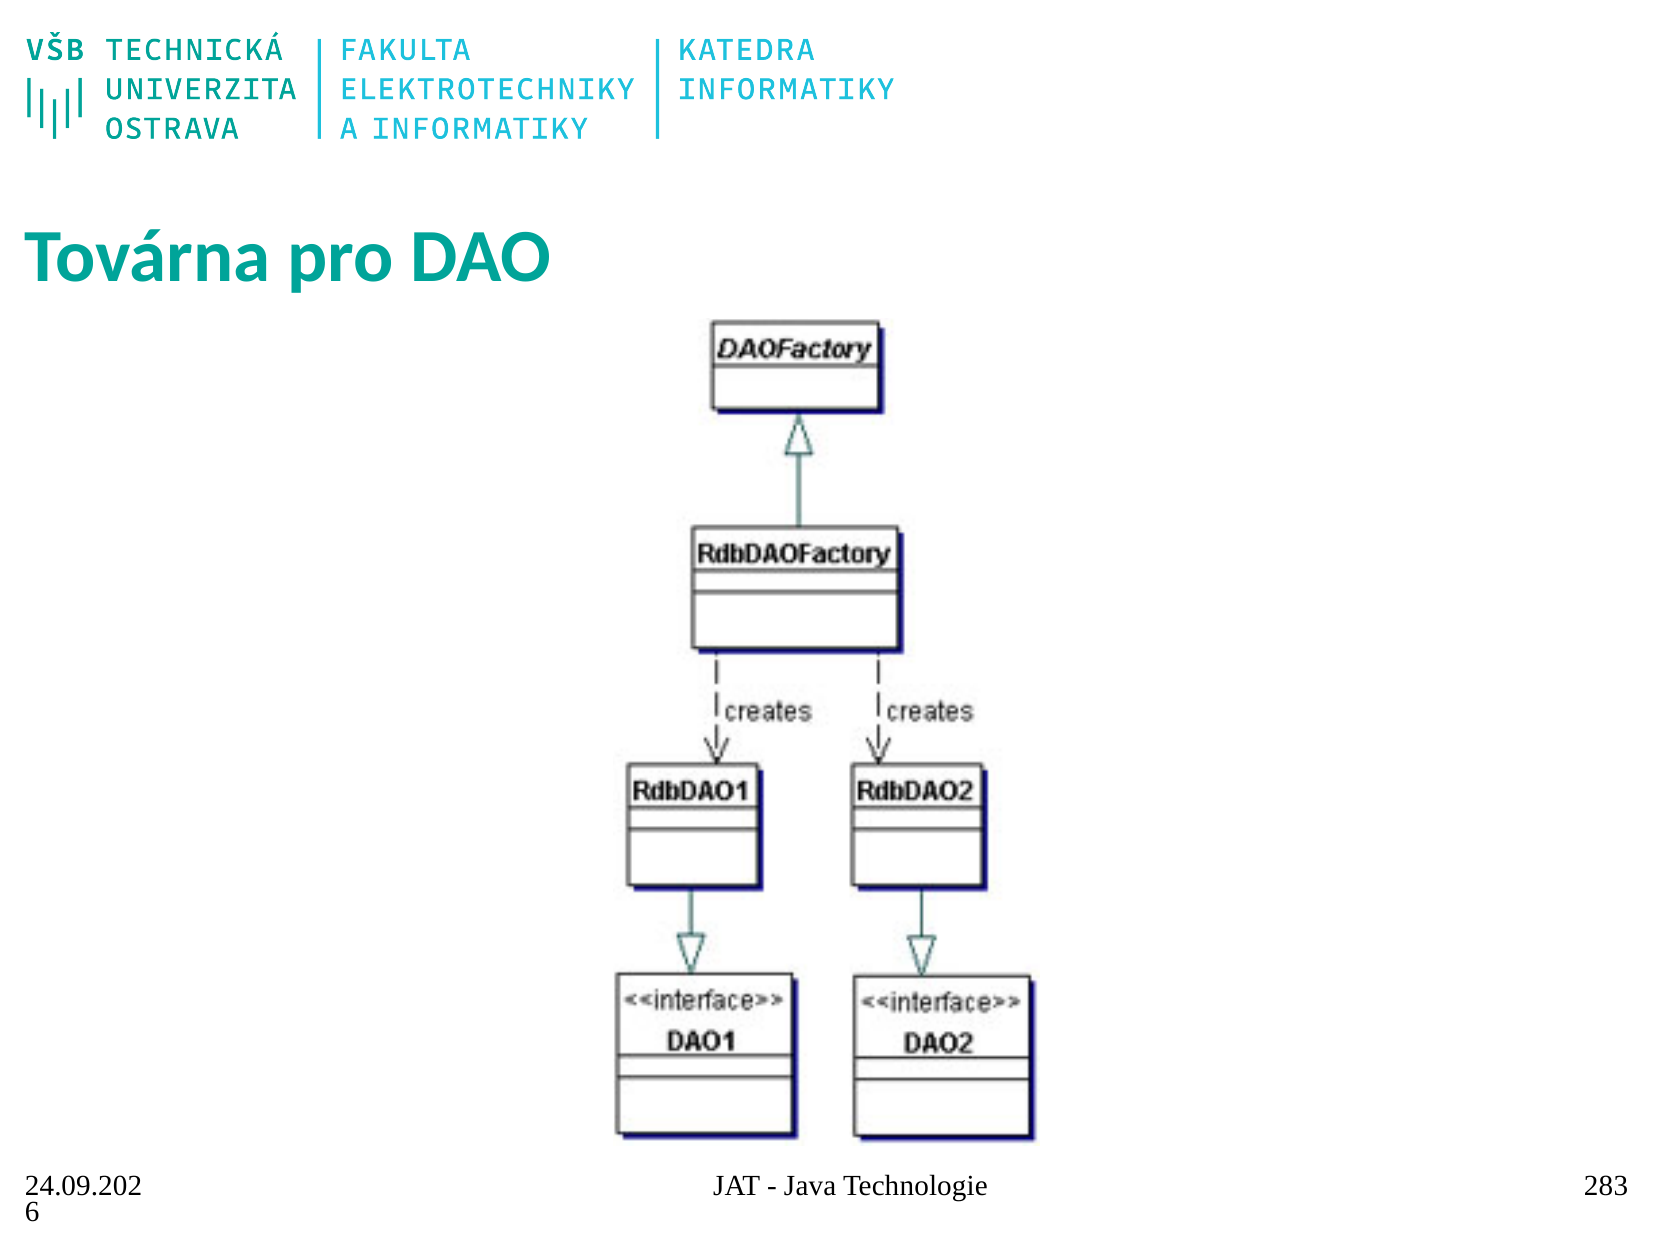

# Továrna pro DAO
JAT - Java Technologie
283